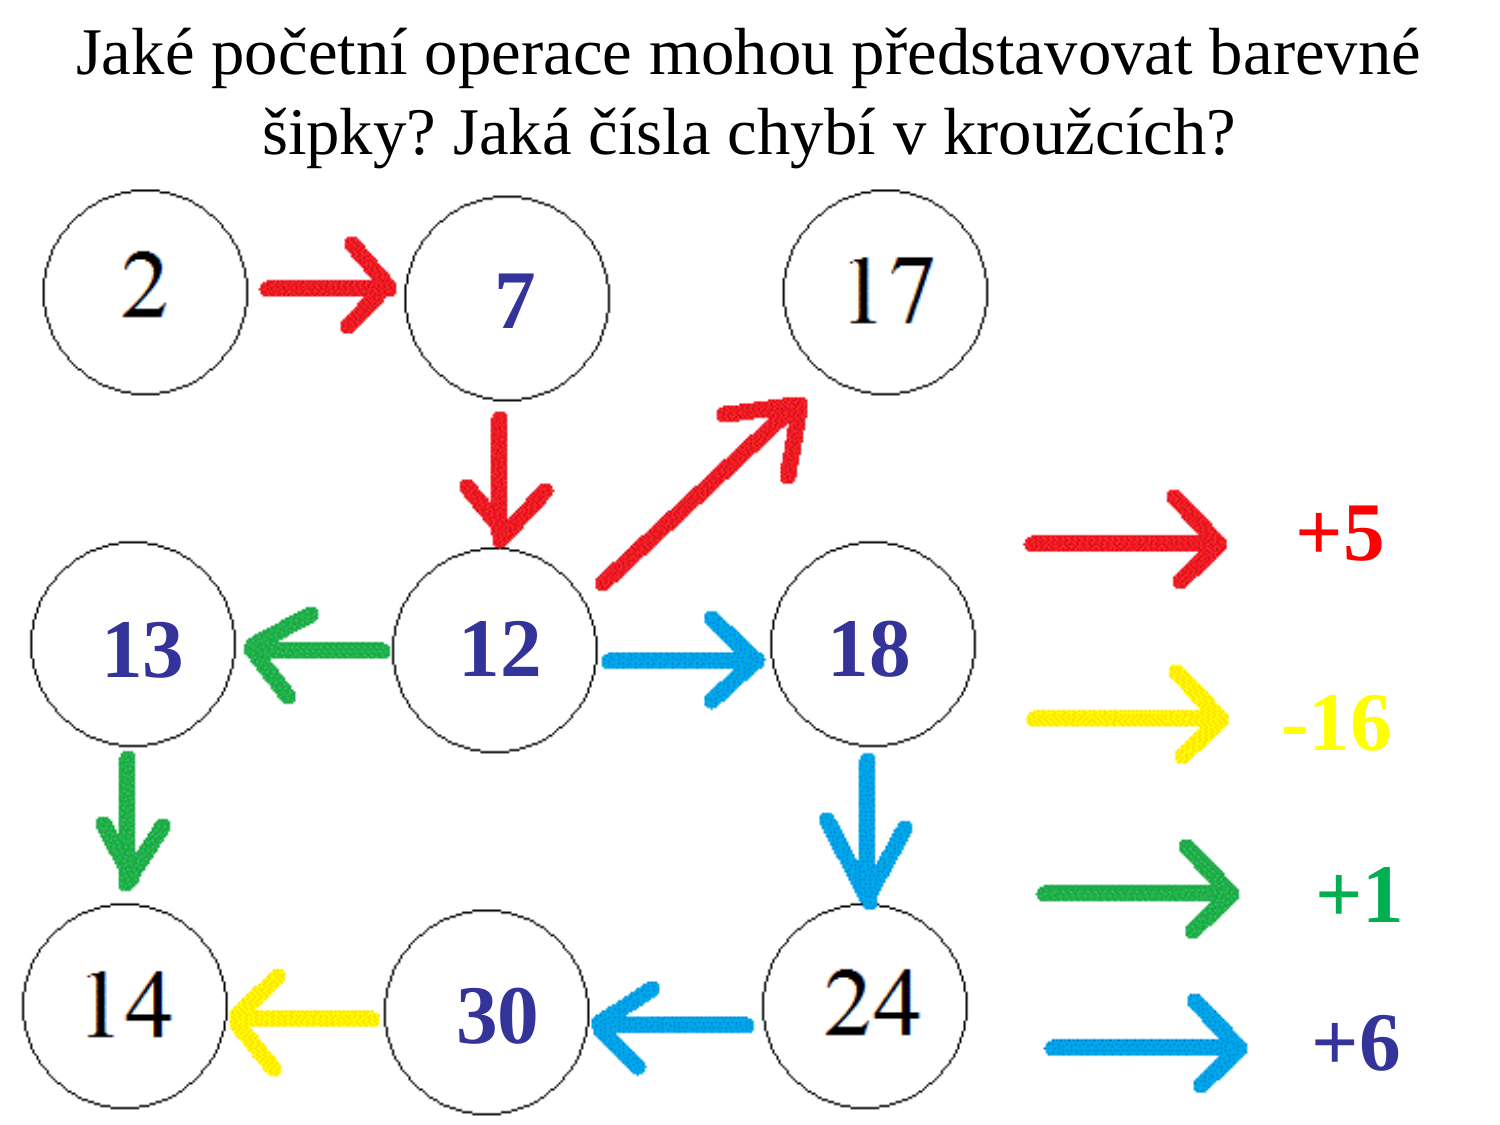

Jaké početní operace mohou představovat barevné šipky? Jaká čísla chybí v kroužcích?
7
12
?
?
+5
?
?
?
18
30
?
13
?
-16
+1
?
?
+6